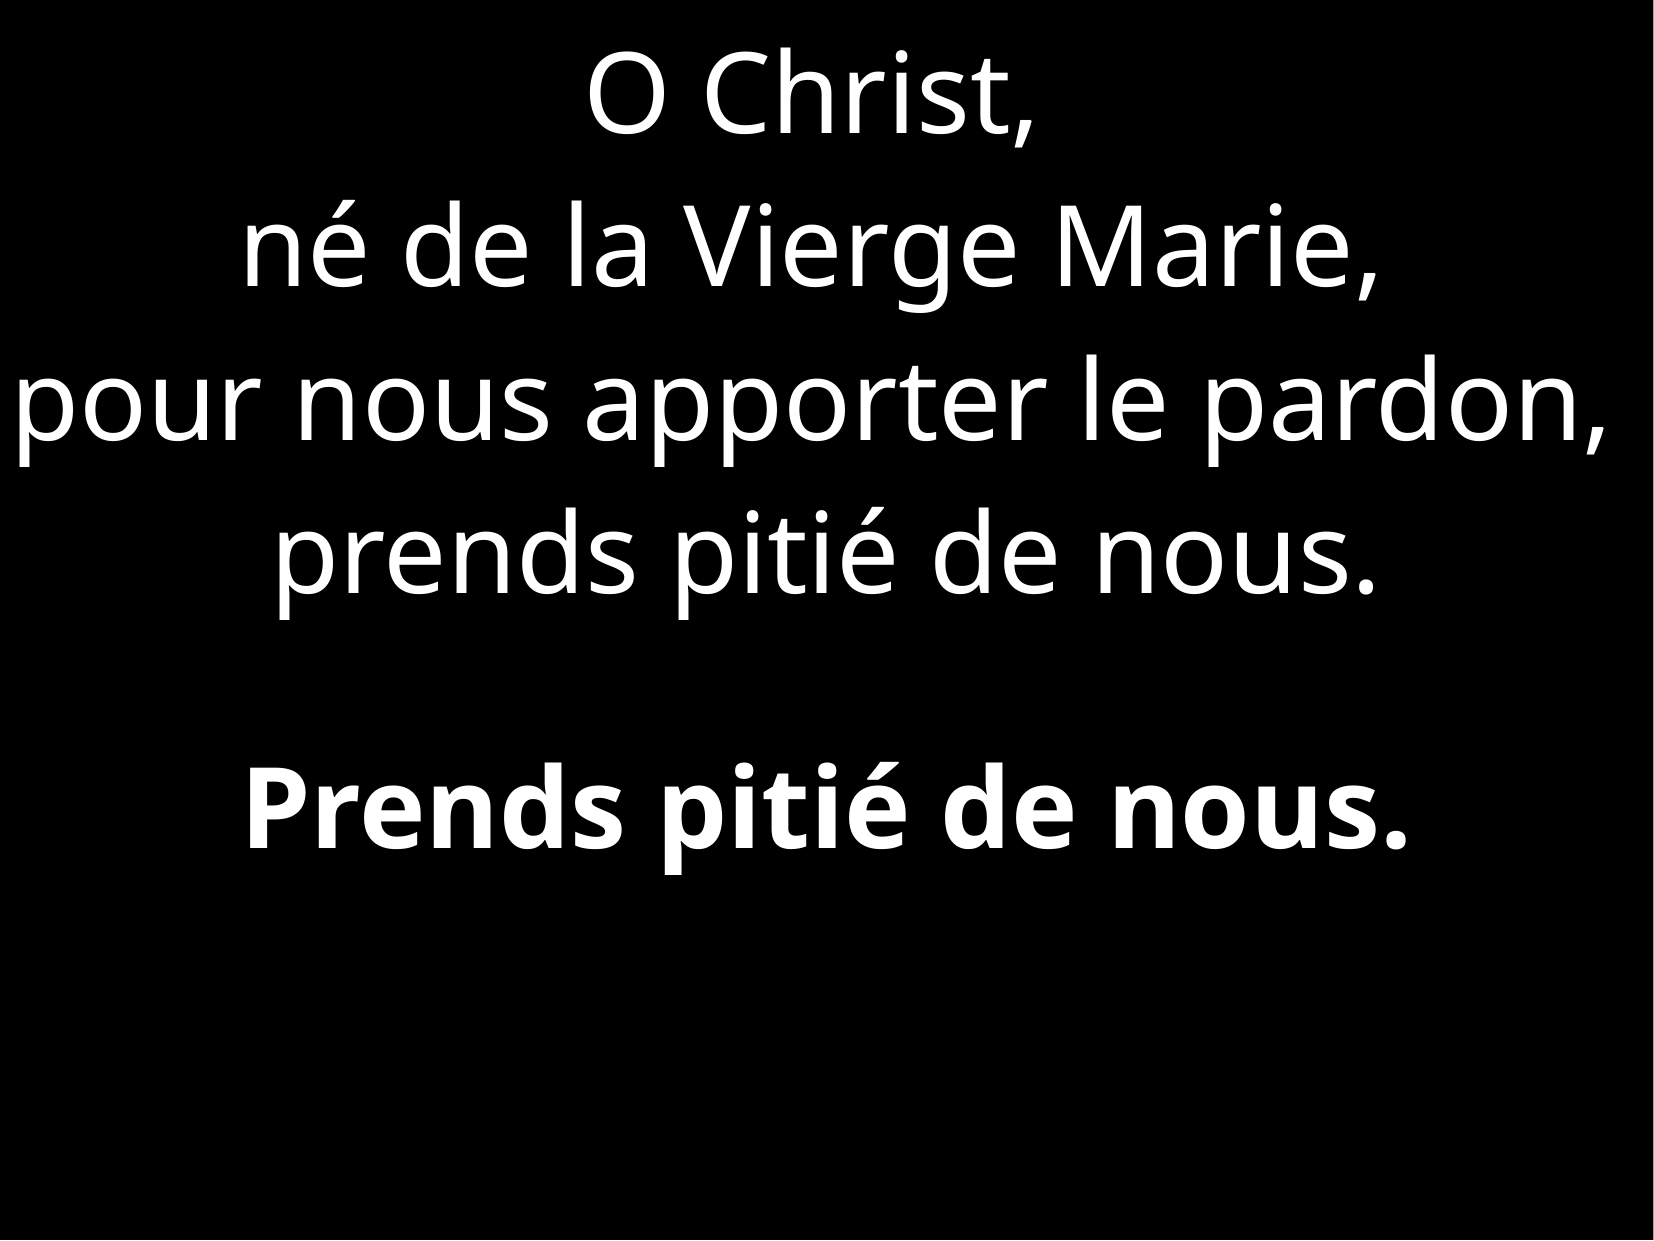

# O Christ,
né de la Vierge Marie,
pour nous apporter le pardon,
prends pitié de nous.
Prends pitié de nous.